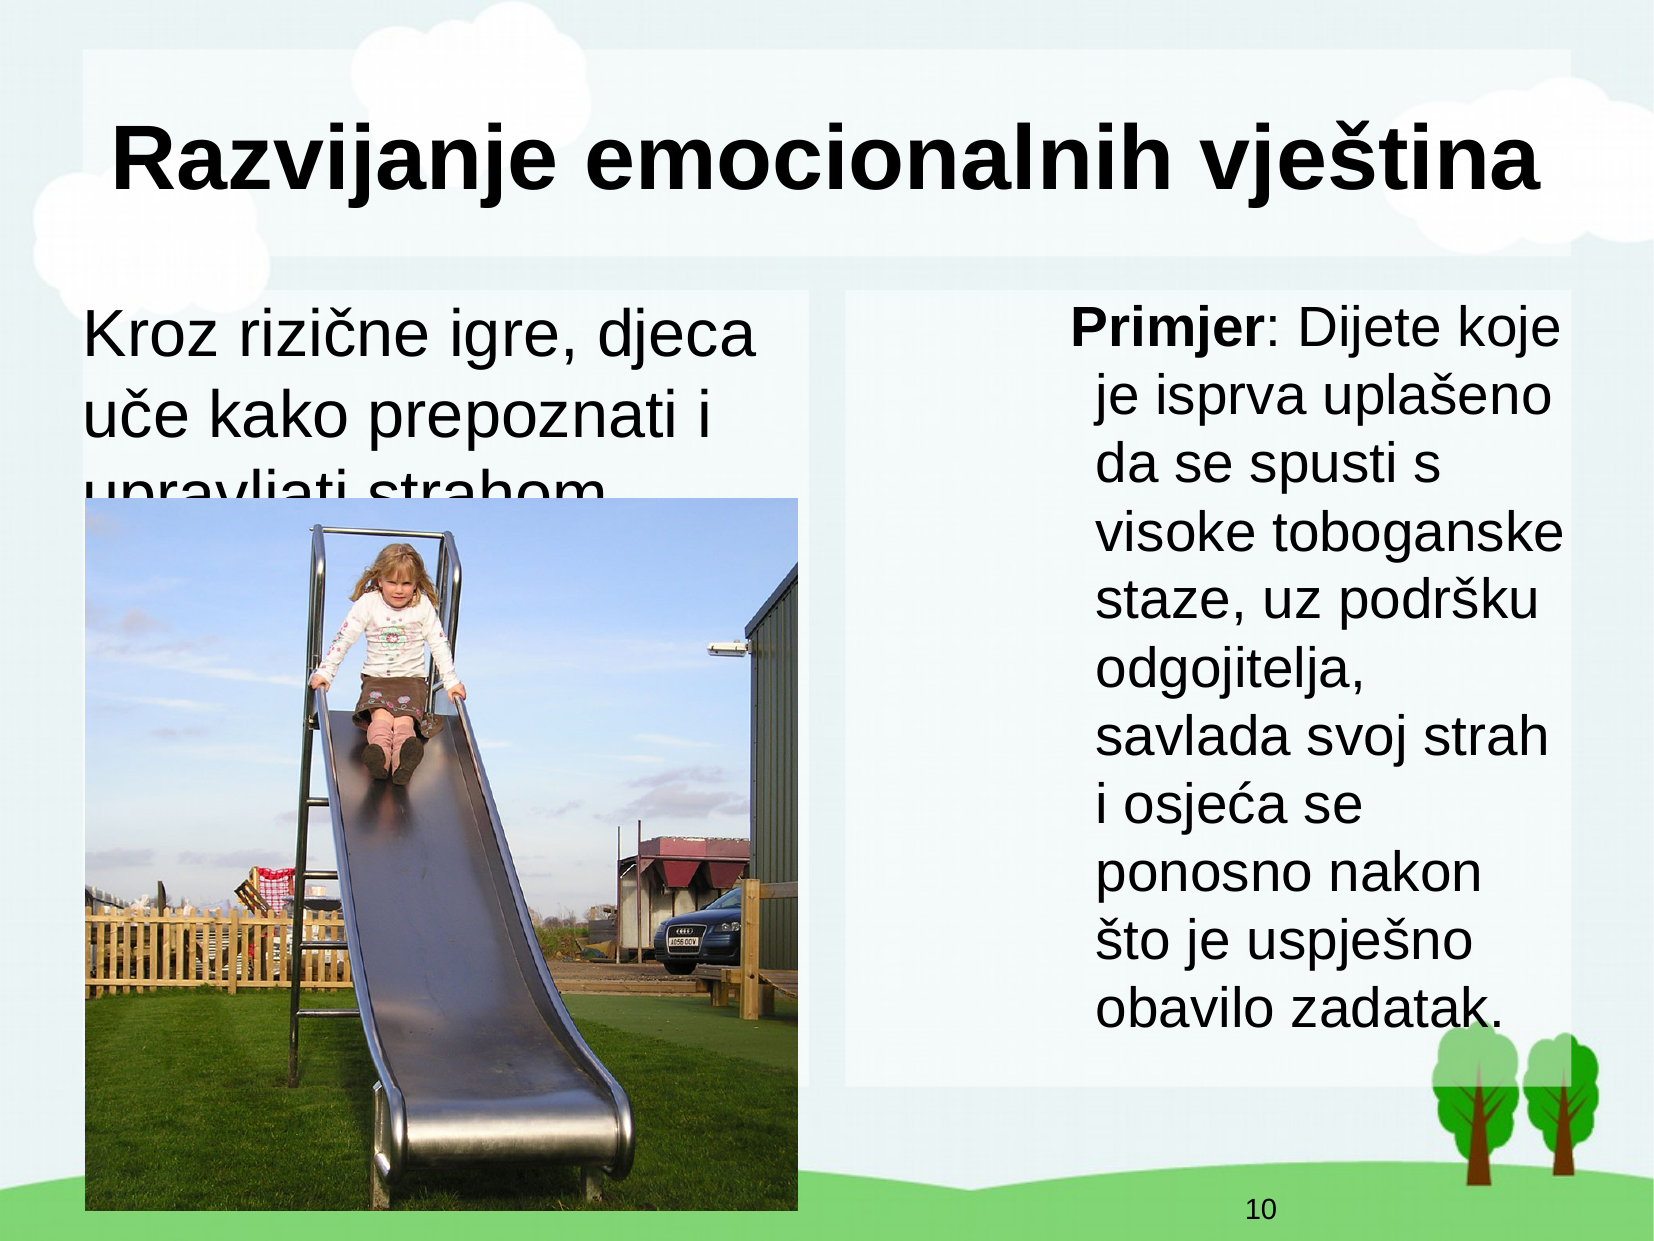

# Razvijanje emocionalnih vještina
Kroz rizične igre, djeca uče kako prepoznati i upravljati strahom, ljutnjom, frustracijom i radosti.
Primjer: Dijete koje je isprva uplašeno da se spusti s visoke toboganske staze, uz podršku odgojitelja, savlada svoj strah i osjeća se ponosno nakon što je uspješno obavilo zadatak.